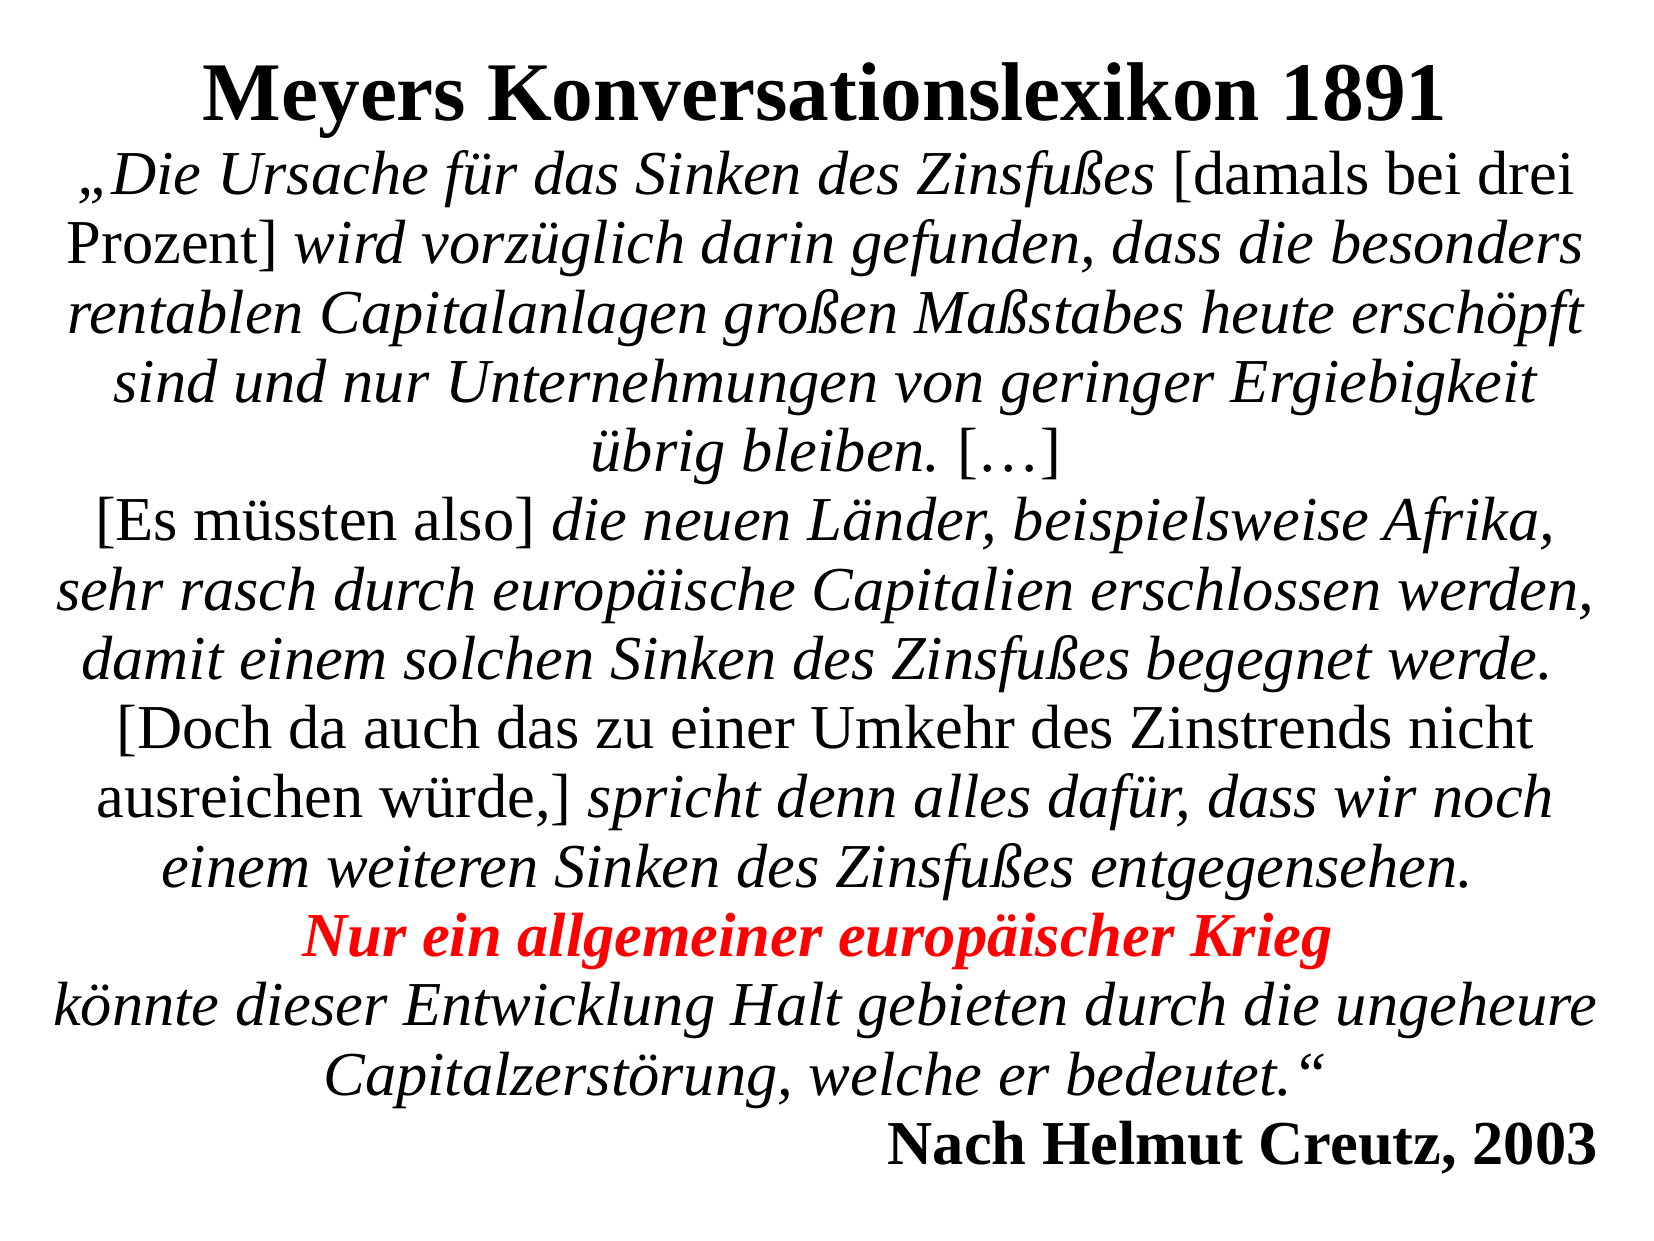

Meyers Konversationslexikon 1891
„Die Ursache für das Sinken des Zinsfußes [damals bei drei Prozent] wird vorzüglich darin gefunden, dass die besonders rentablen Capitalanlagen großen Maßstabes heute erschöpft sind und nur Unternehmungen von geringer Ergiebigkeit übrig bleiben. […]
[Es müssten also] die neuen Länder, beispielsweise Afrika, sehr rasch durch euro­päische Capitalien erschlossen werden, damit einem solchen Sinken des Zinsfußes begegnet werde. [Doch da auch das zu einer Umkehr des Zinstrends nicht ausreichen würde,] spricht denn alles dafür, dass wir noch einem weiteren Sinken des Zinsfußes entgegensehen.
Nur ein allgemeiner europäischer Krieg
könnte dieser Entwicklung Halt gebieten durch die ungeheure Capitalzerstörung, welche er bedeutet.“
Nach Helmut Creutz, 2003